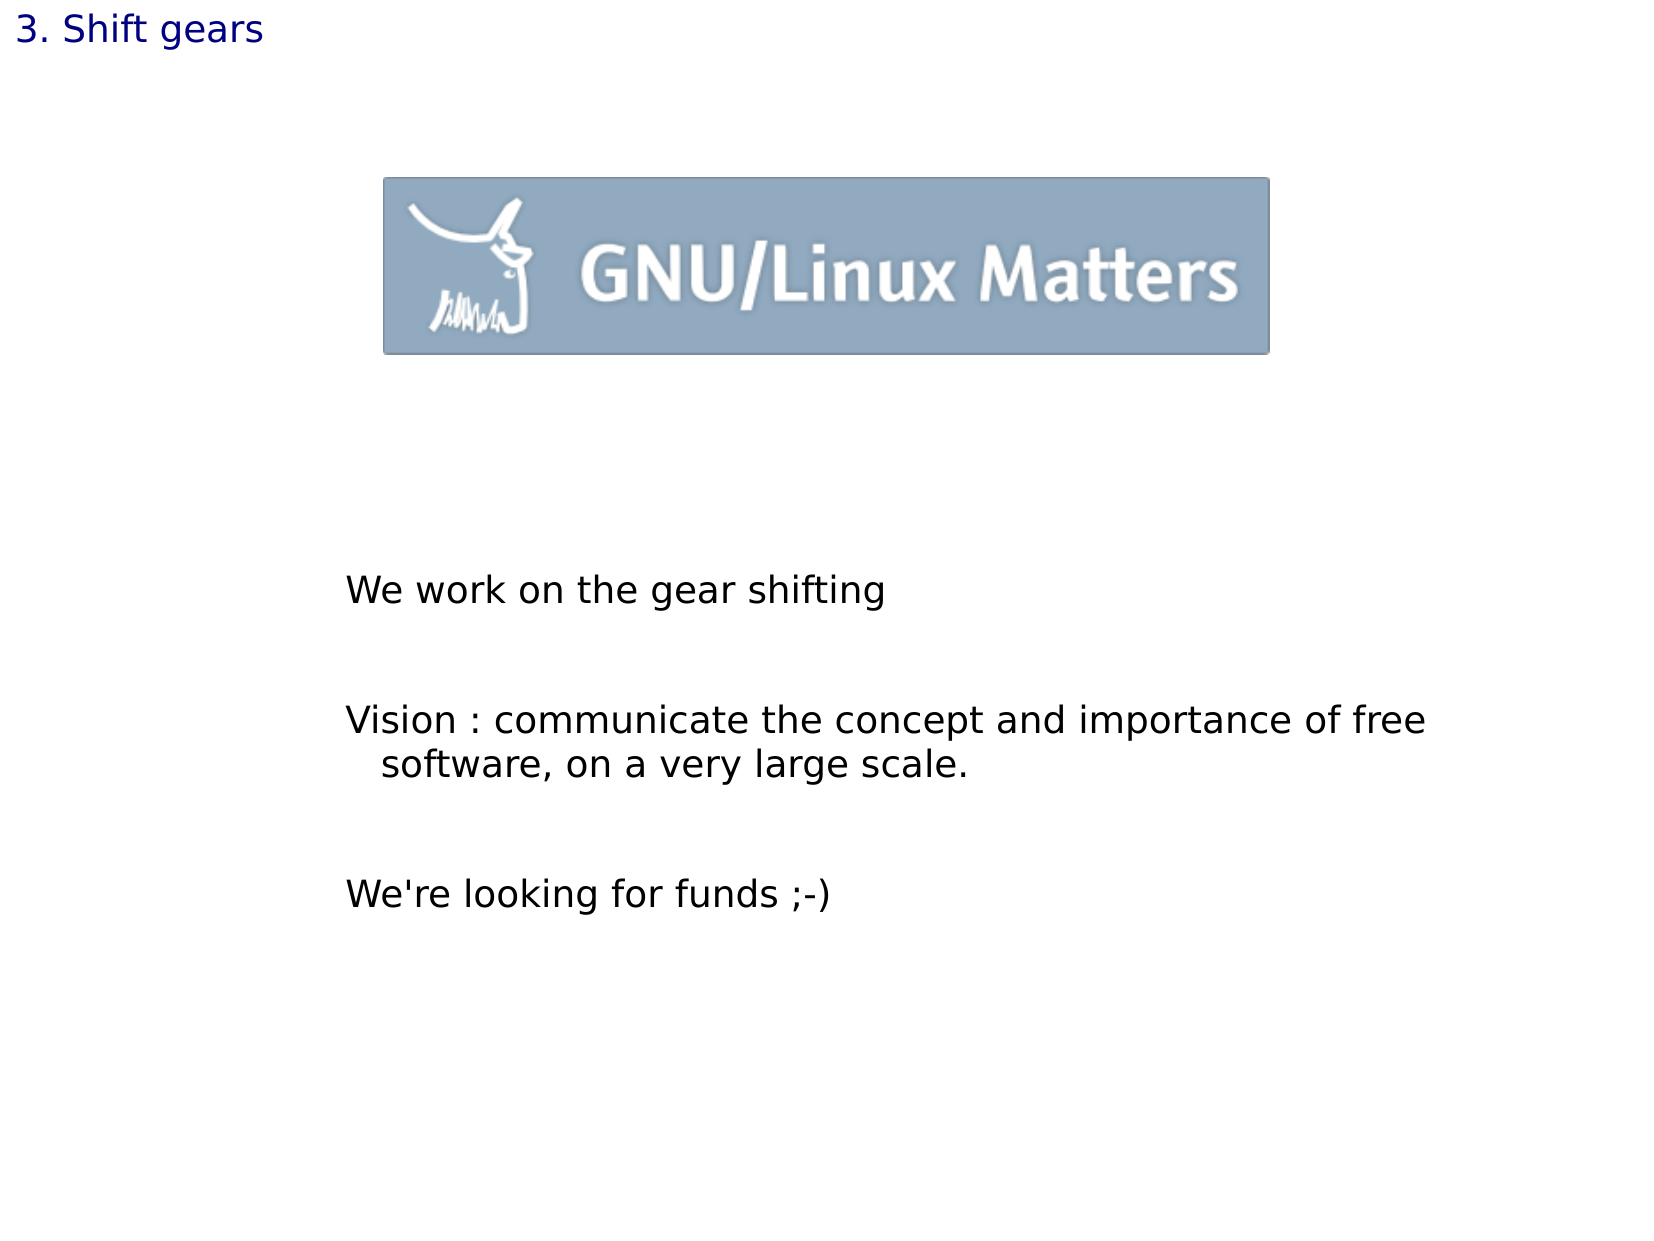

3. Shift gears
We work on the gear shifting
Vision : communicate the concept and importance of free software, on a very large scale.
We're looking for funds ;-)